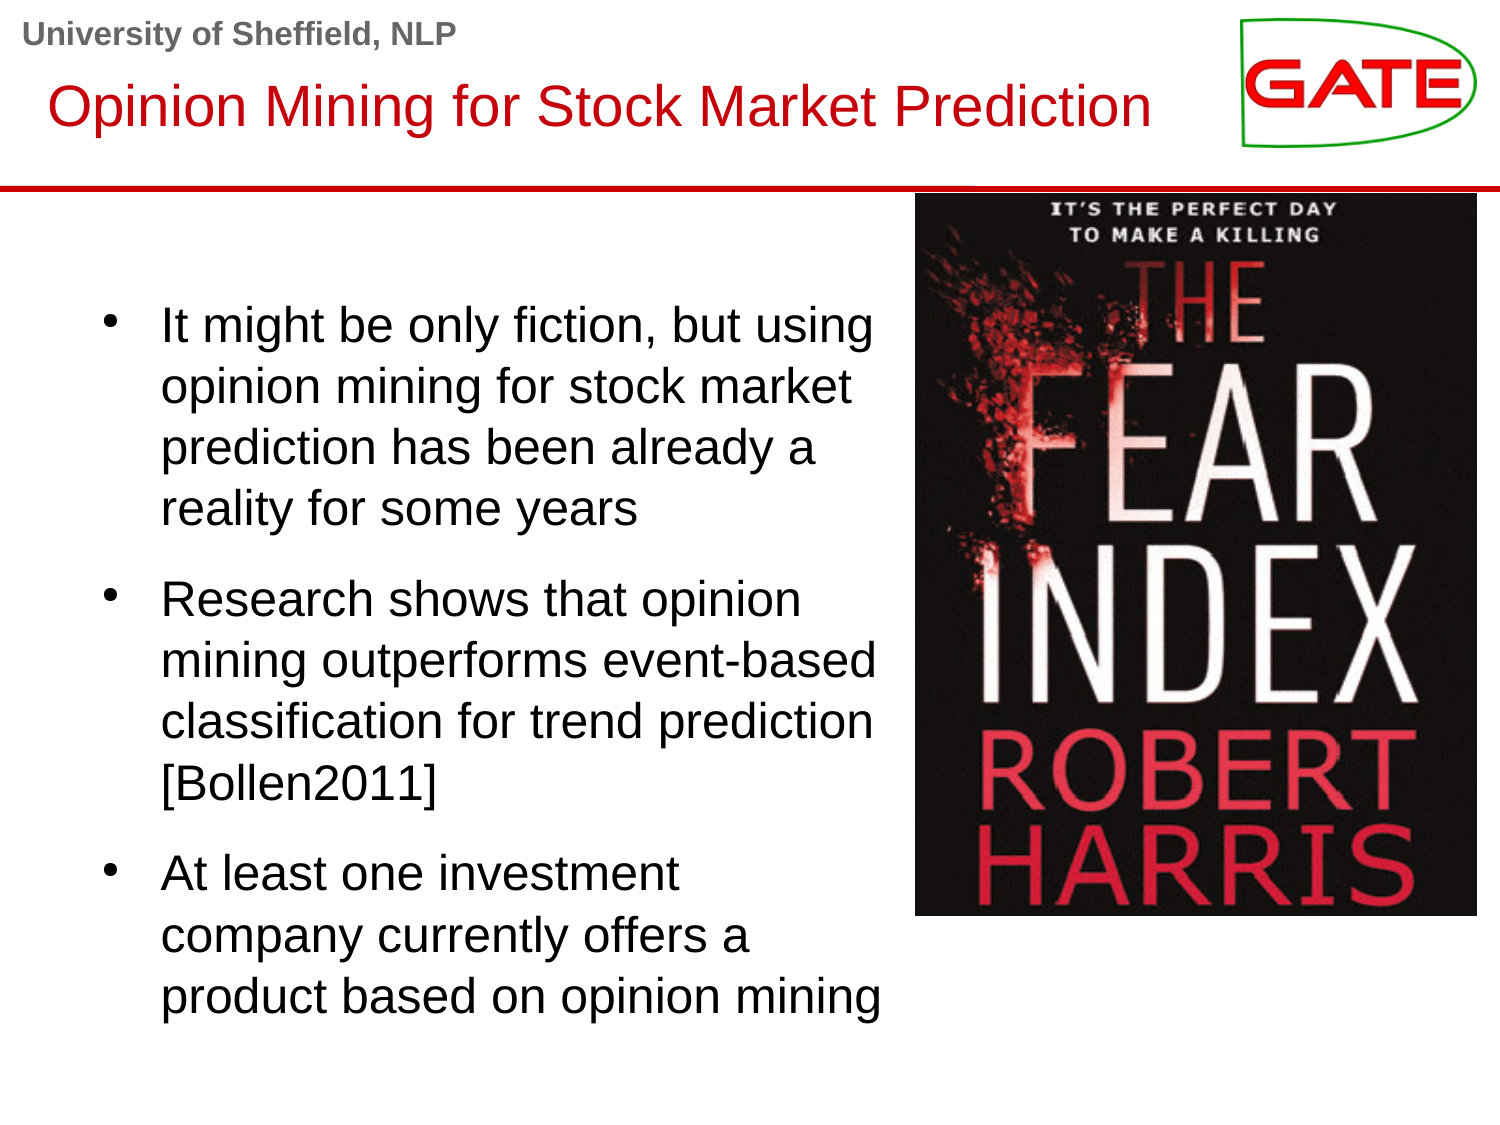

# Opinion Mining for Stock Market Prediction
It might be only fiction, but using opinion mining for stock market prediction has been already a reality for some years
Research shows that opinion mining outperforms event-based classification for trend prediction [Bollen2011]
At least one investment company currently offers a product based on opinion mining